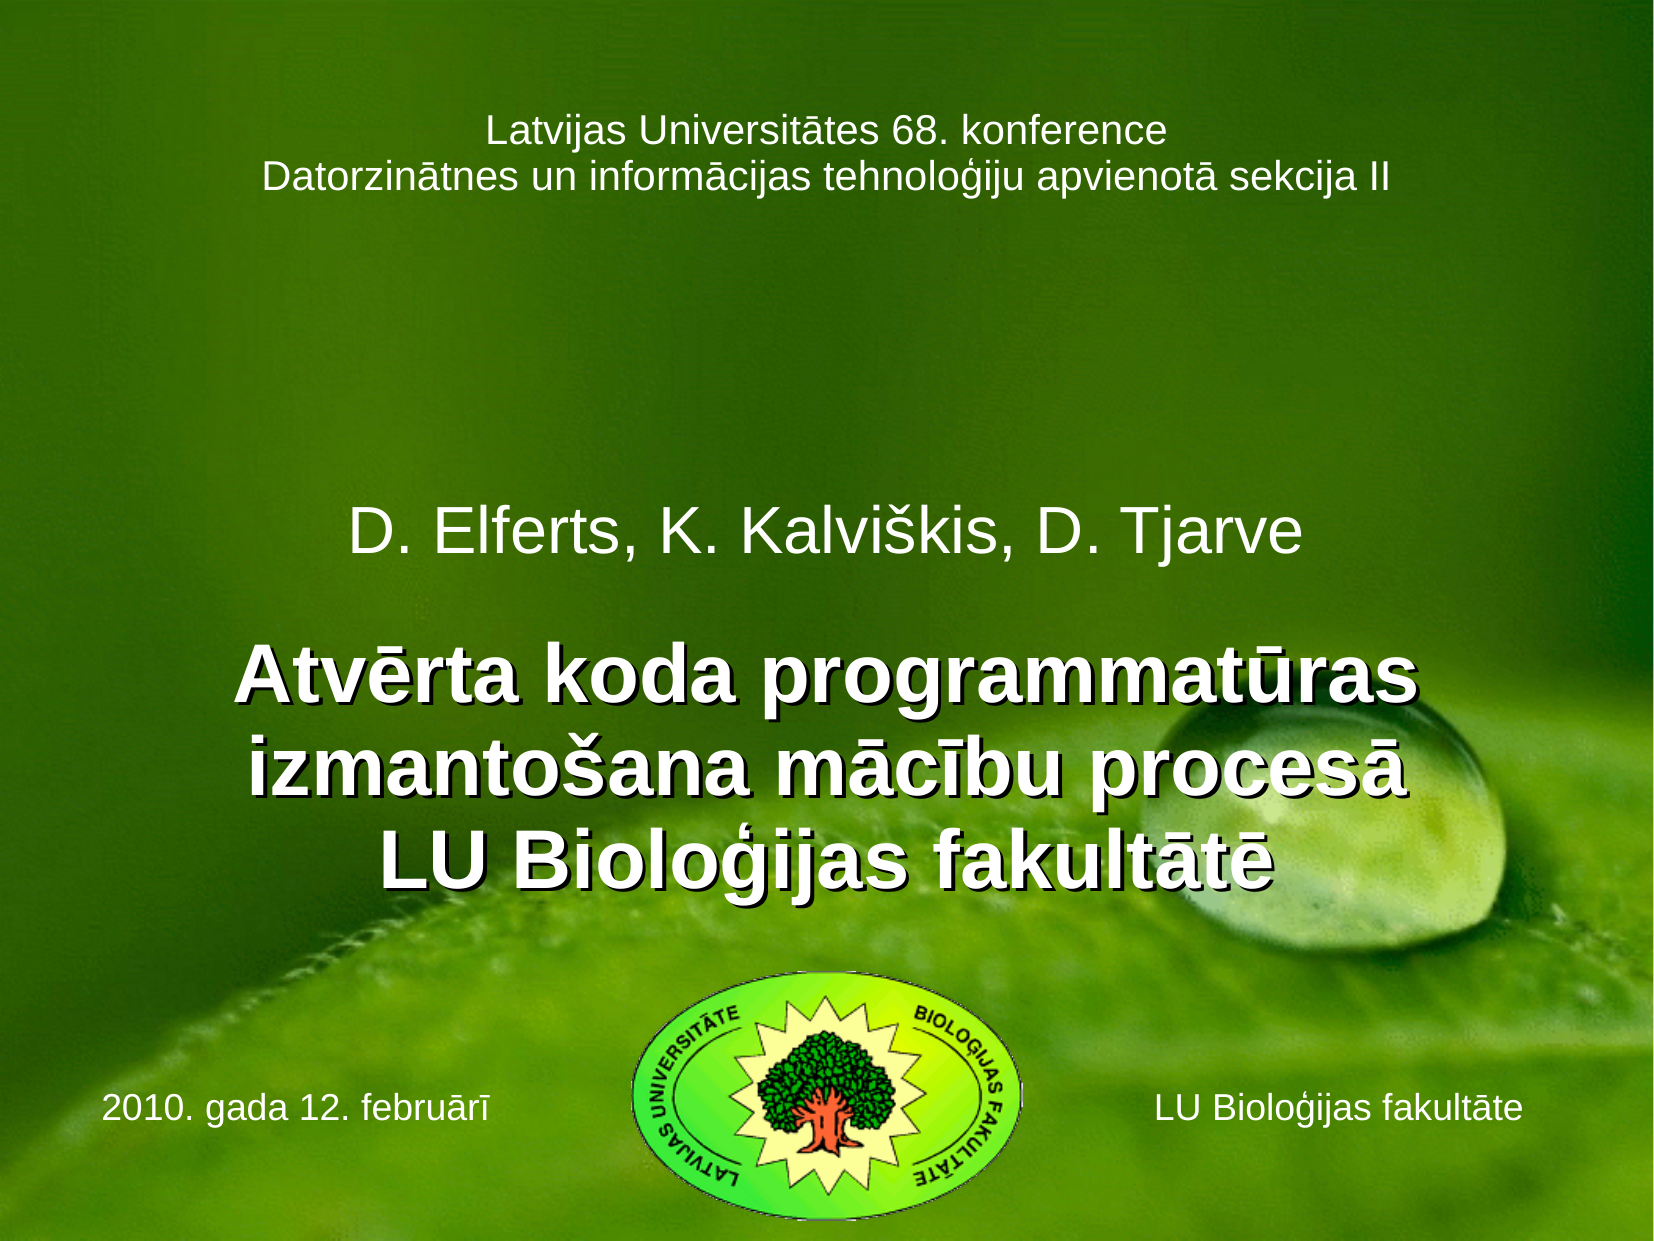

# Latvijas Universitātes 68. konference Datorzinātnes un informācijas tehnoloģiju apvienotā sekcija II
D. Elferts, K. Kalviškis, D. Tjarve
Atvērta koda programmatūras
izmantošana mācību procesā
LU Bioloģijas fakultātē
2010. gada 12. februārī
LU Bioloģijas fakultāte